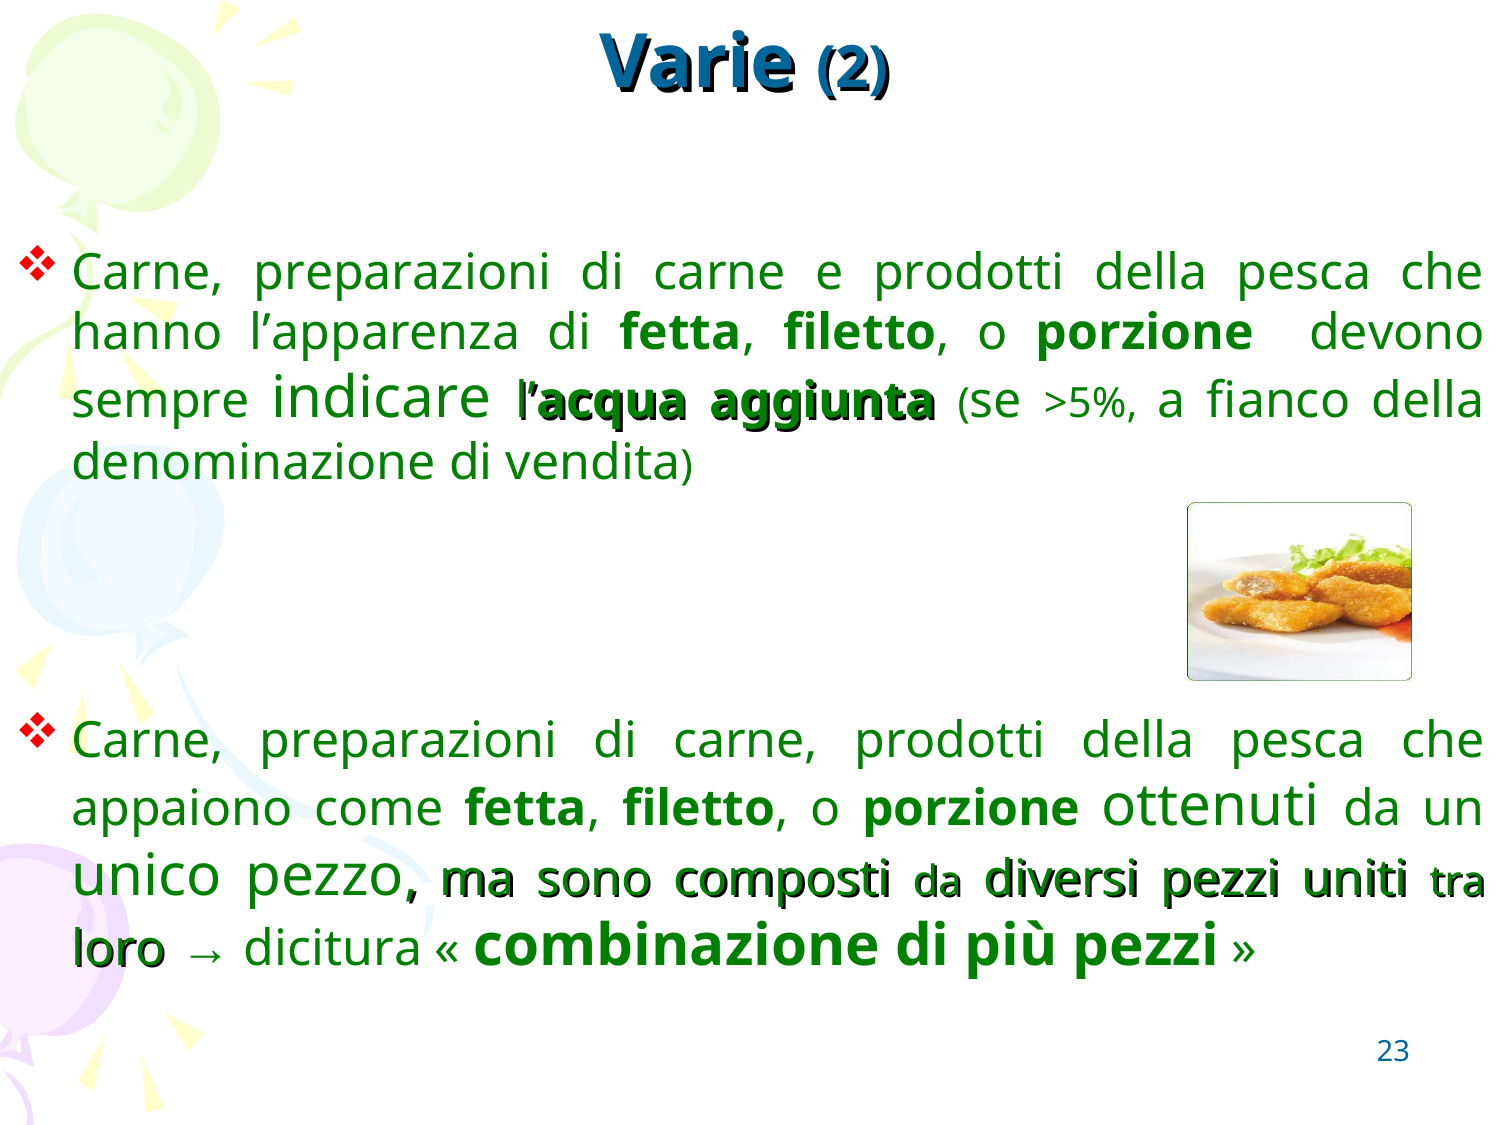

# Varie (2)
Carne, preparazioni di carne e prodotti della pesca che hanno l’apparenza di fetta, filetto, o porzione devono sempre indicare l’acqua aggiunta (se >5%, a fianco della denominazione di vendita)
Carne, preparazioni di carne, prodotti della pesca che appaiono come fetta, filetto, o porzione ottenuti da un unico pezzo, ma sono composti da diversi pezzi uniti tra loro → dicitura « combinazione di più pezzi »